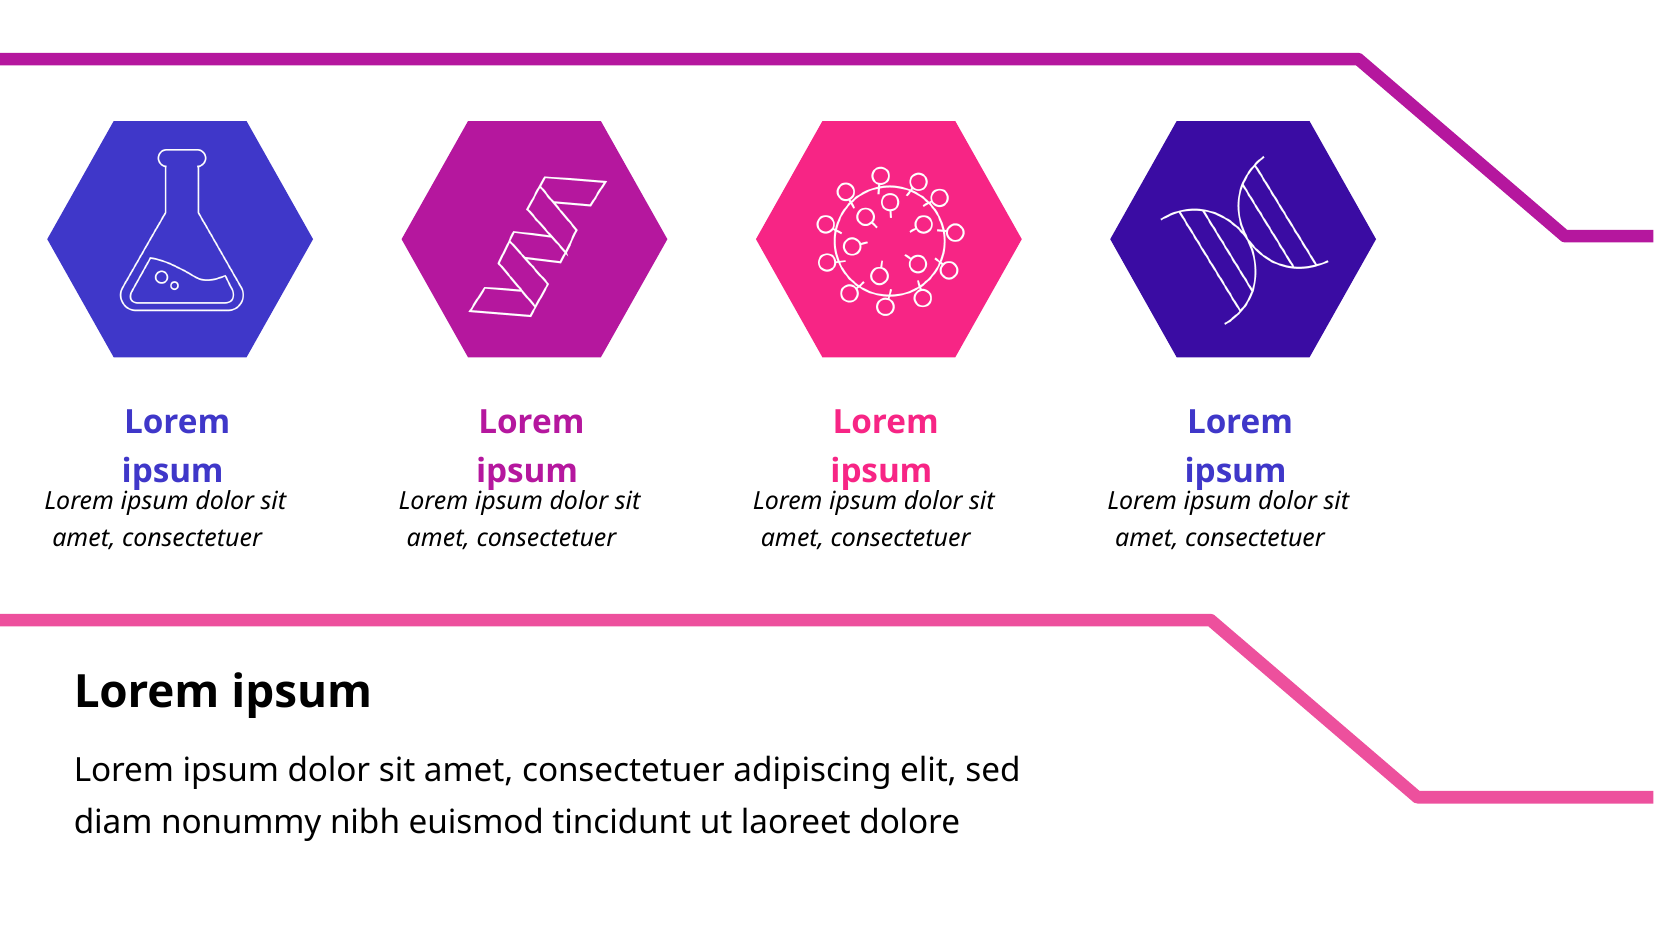

Lorem ipsum
Lorem ipsum
Lorem ipsum
Lorem ipsum
Lorem ipsum dolor sit amet, consectetuer
Lorem ipsum dolor sit amet, consectetuer
Lorem ipsum dolor sit amet, consectetuer
Lorem ipsum dolor sit amet, consectetuer
Lorem ipsum
Lorem ipsum dolor sit amet, consectetuer adipiscing elit, sed diam nonummy nibh euismod tincidunt ut laoreet dolore